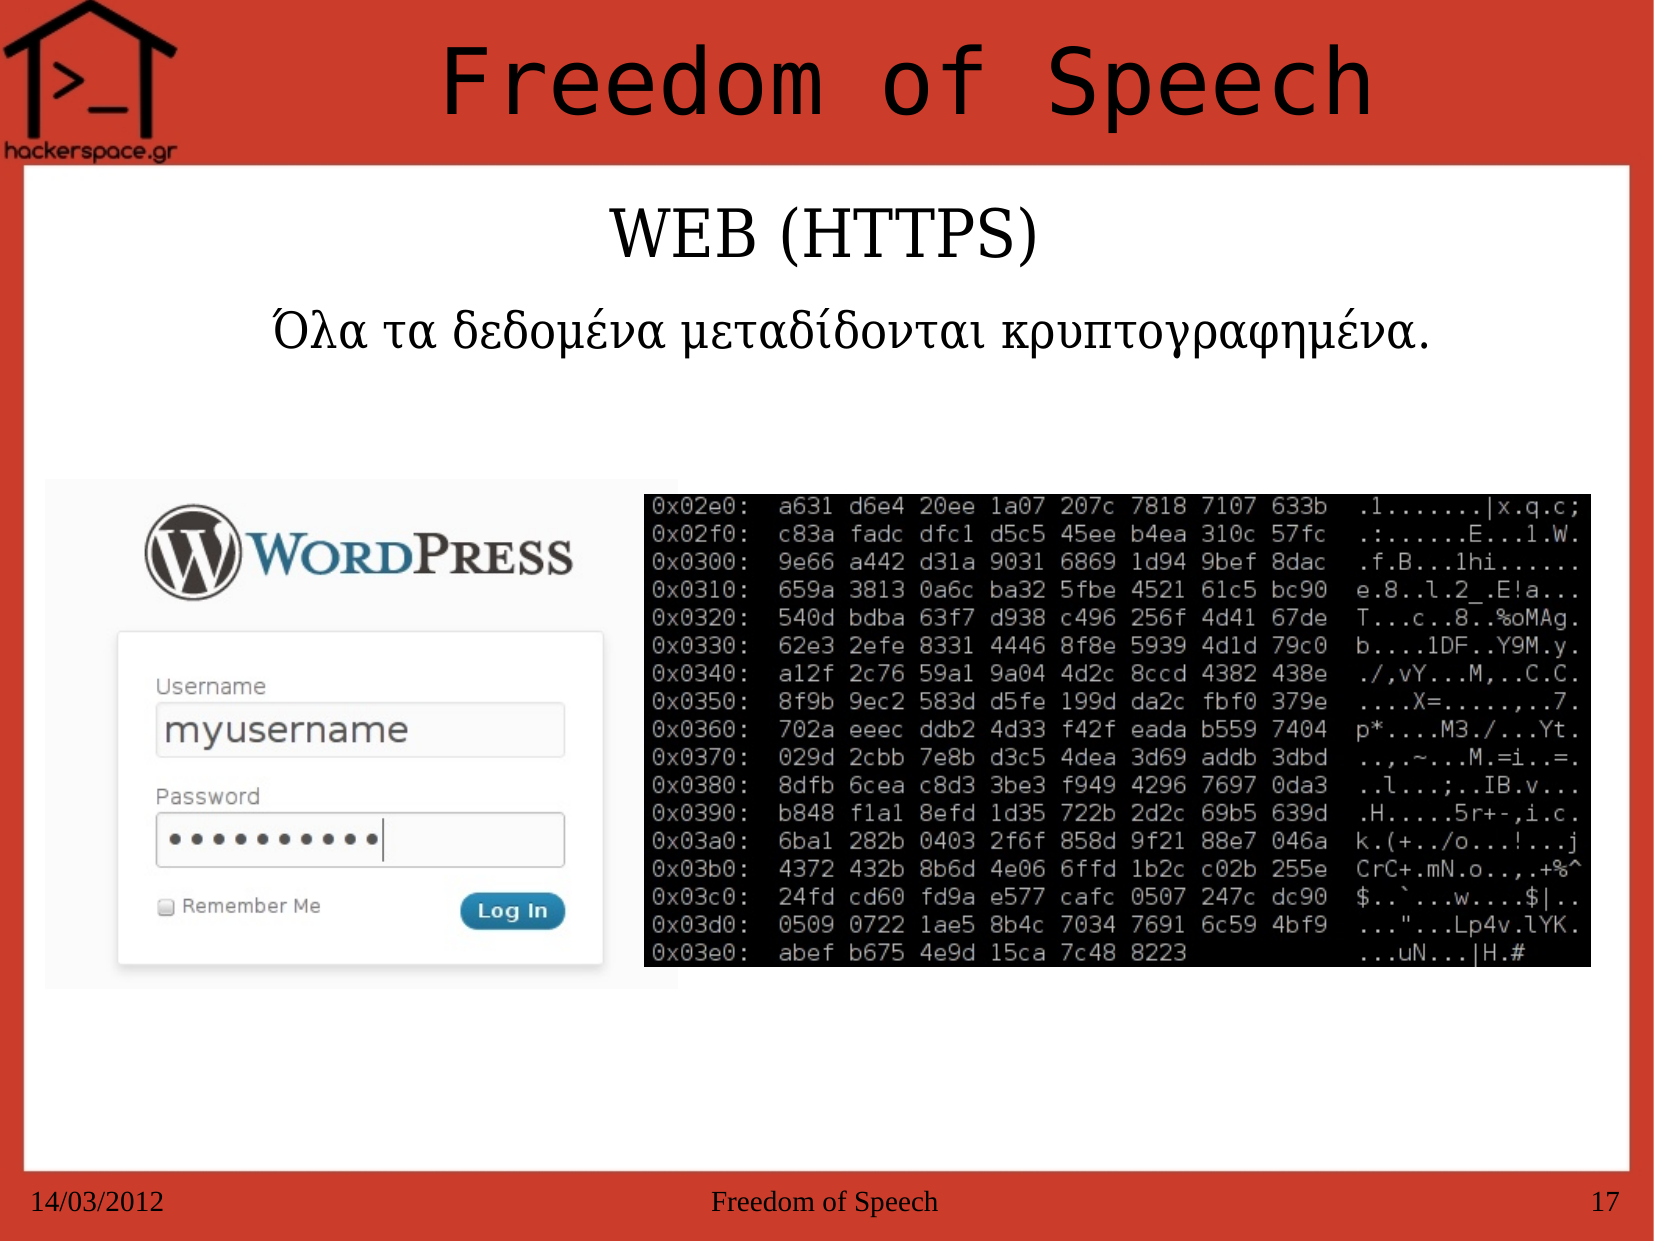

# Freedom of Speech
WEB (HTTPS)
Όλα τα δεδομένα μεταδίδονται κρυπτογραφημένα.
14/03/2012
Freedom of Speech
17